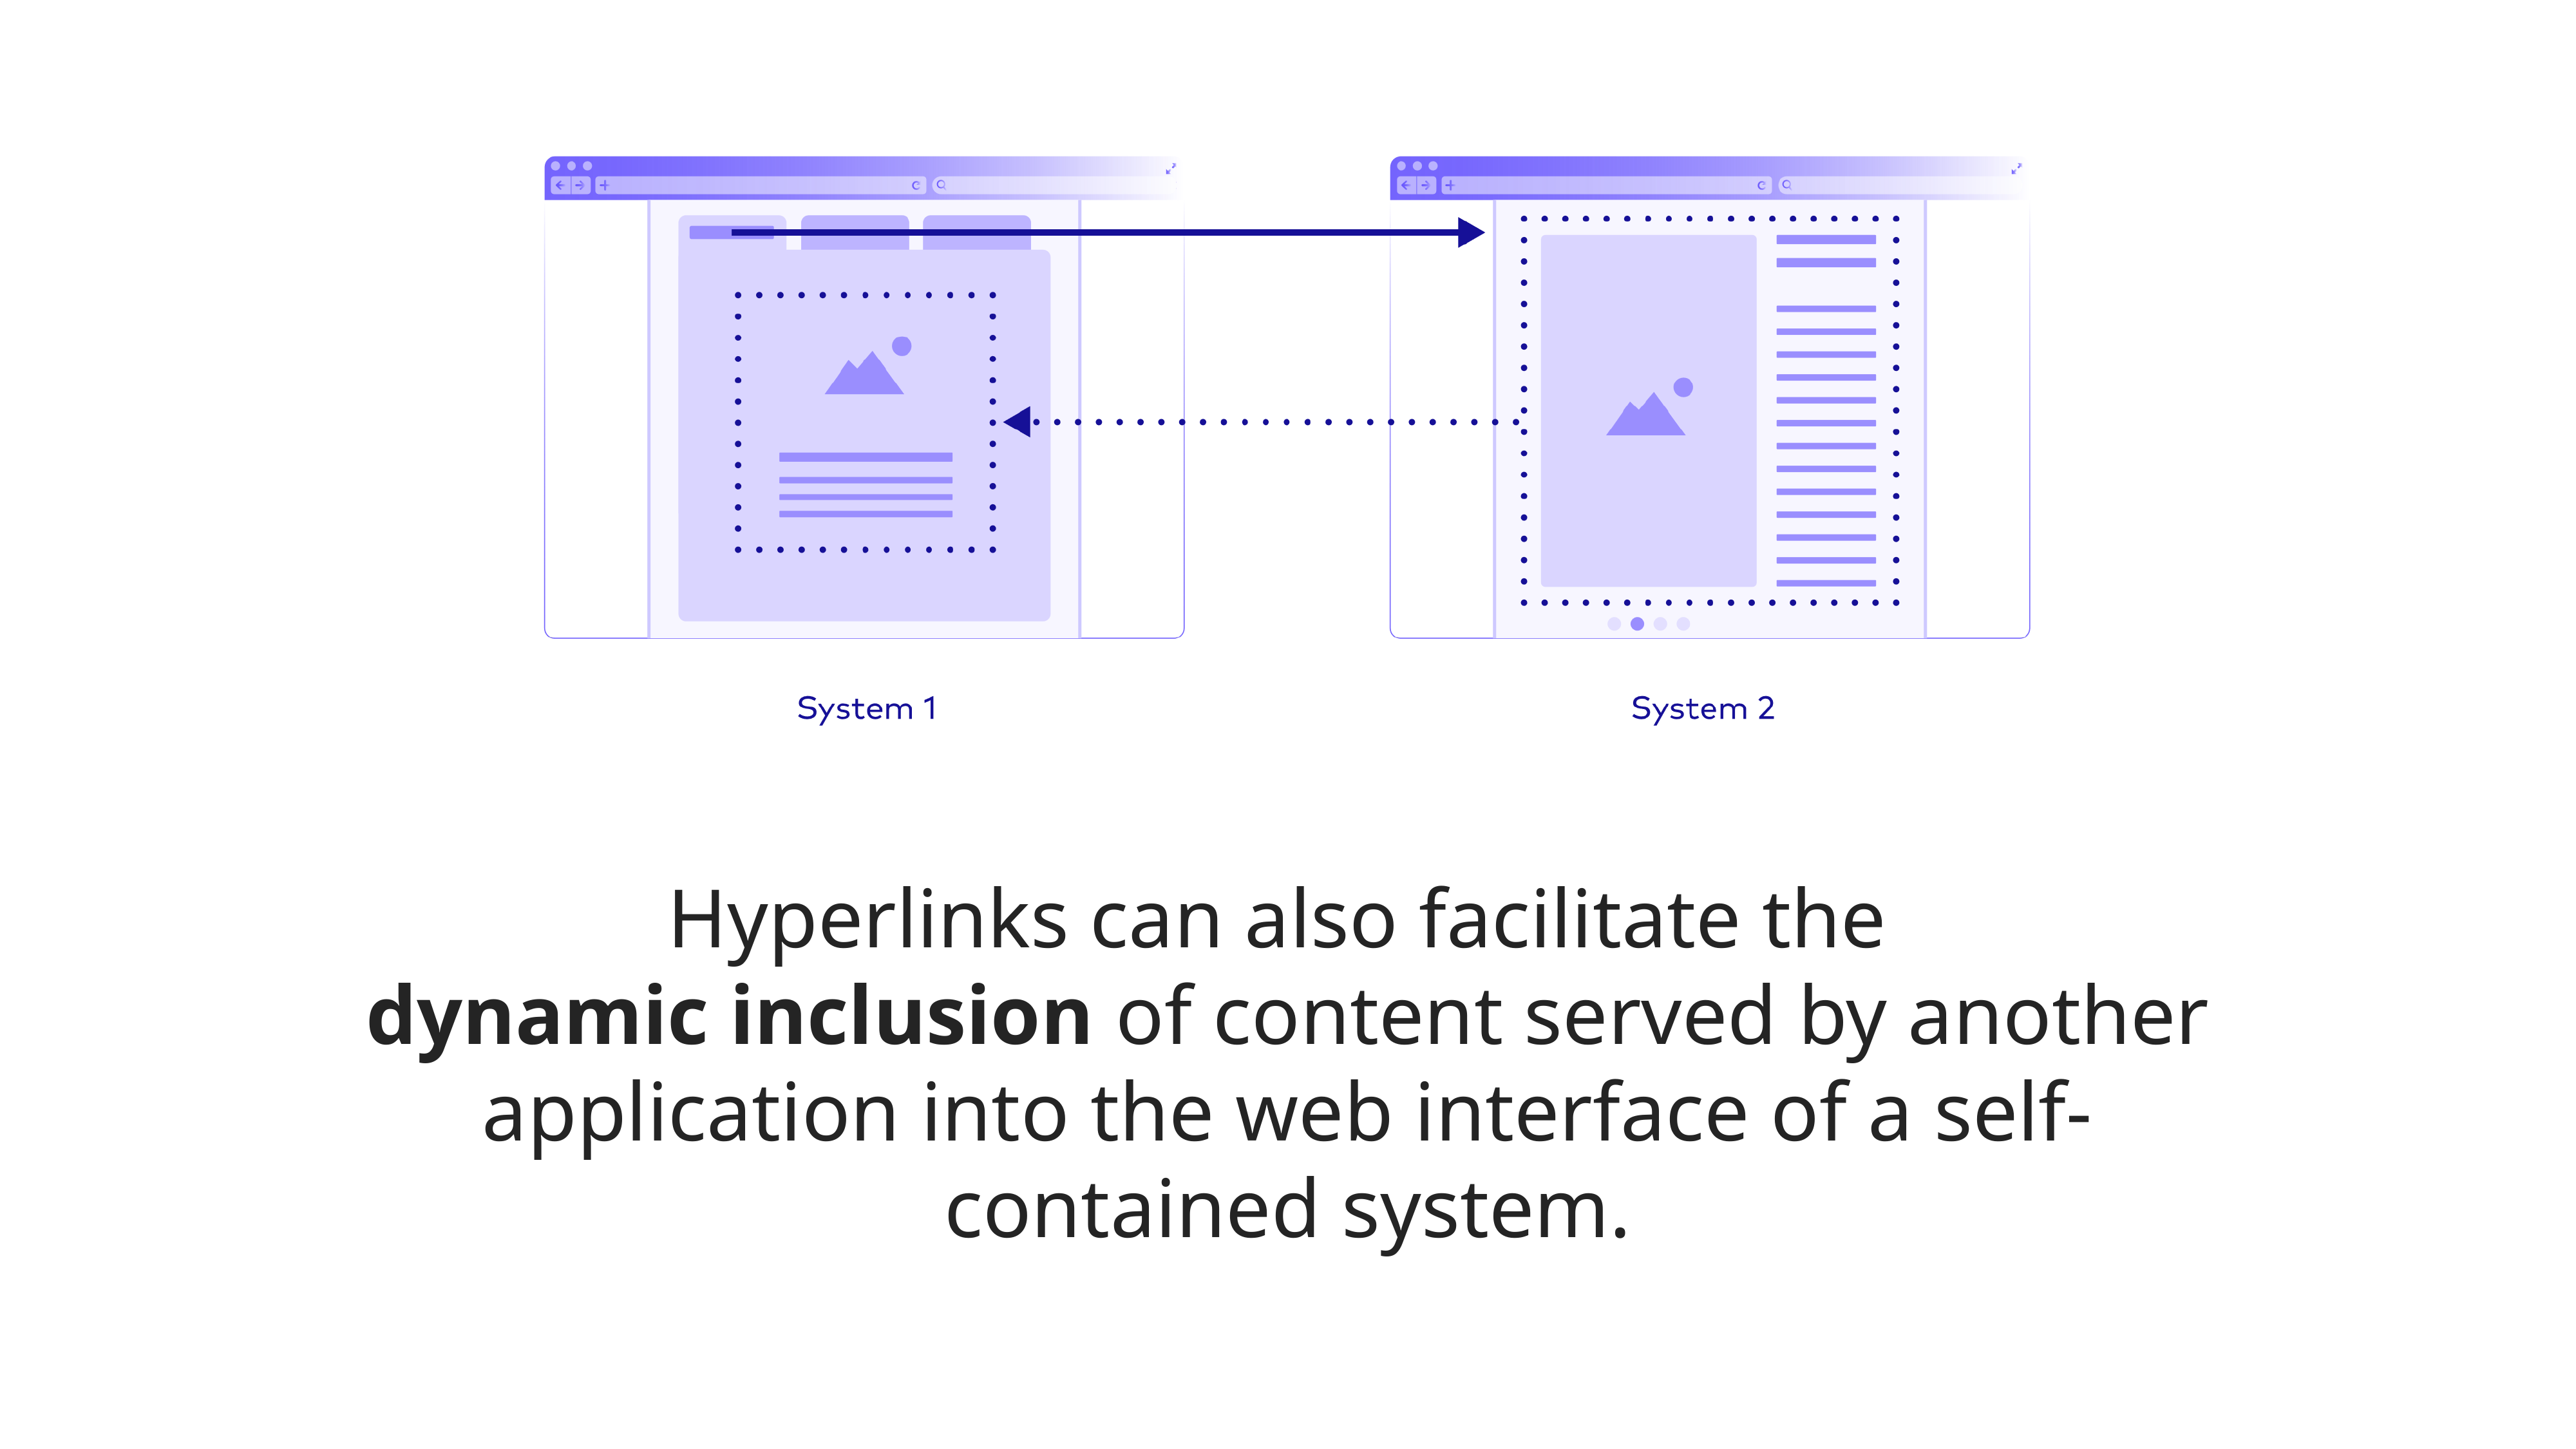

# Hyperlinks can also facilitate the dynamic inclusion of content served by another application into the web interface of a self-contained system.